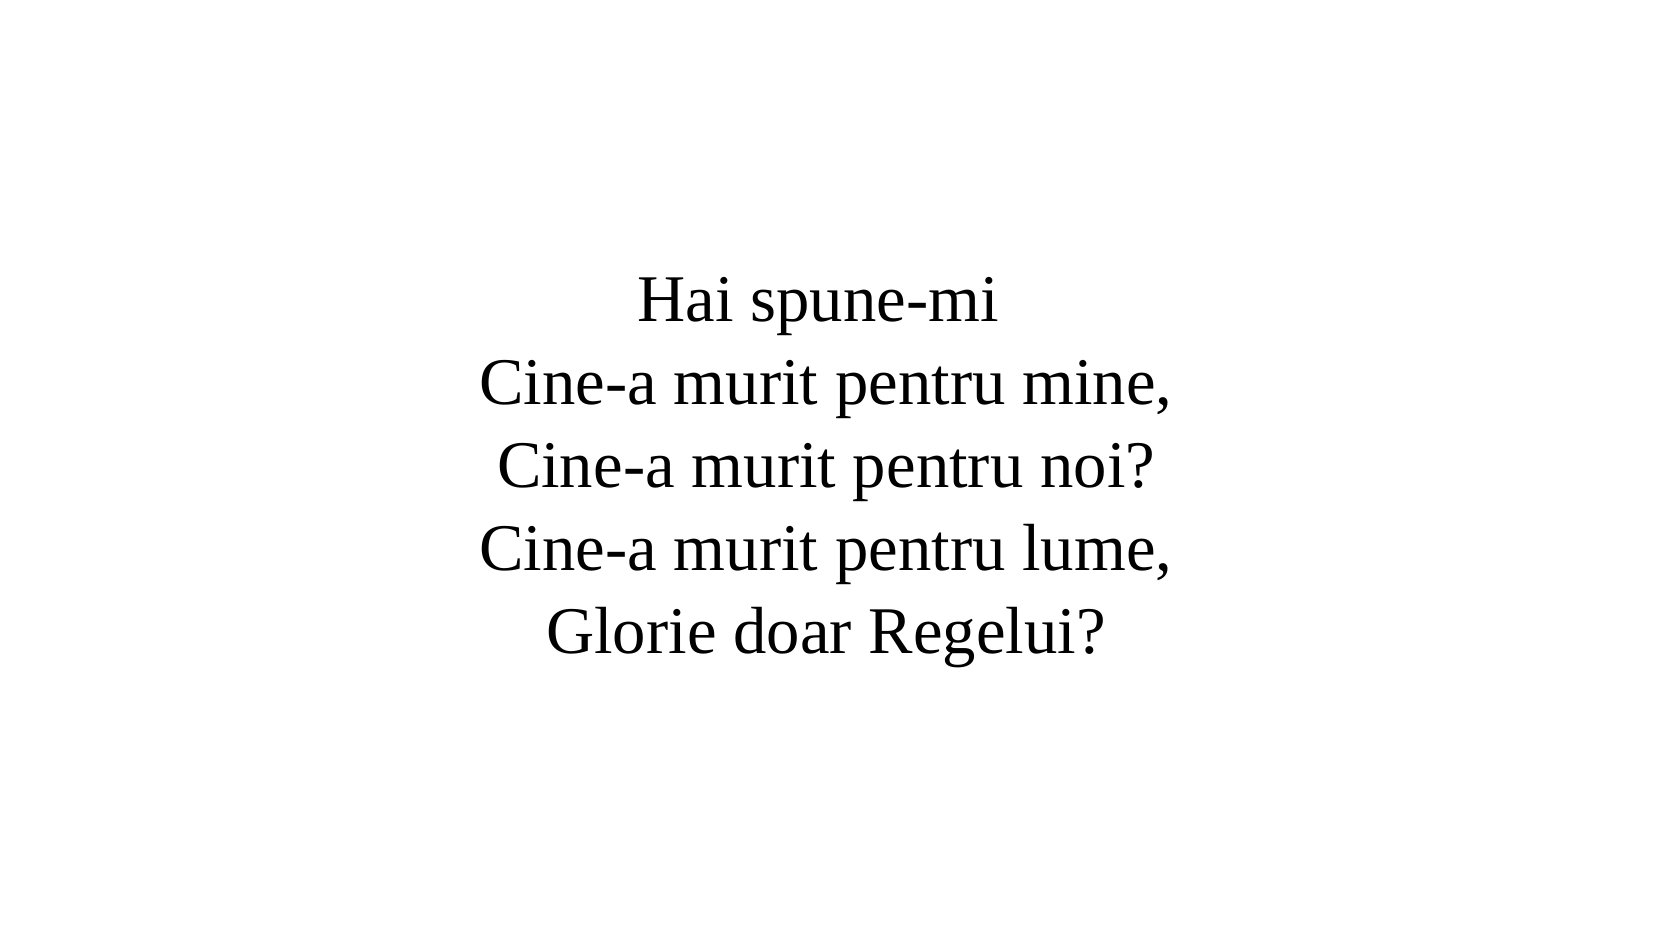

# Hai spune-mi
Cine-a murit pentru mine,
Cine-a murit pentru noi?
Cine-a murit pentru lume,
Glorie doar Regelui?